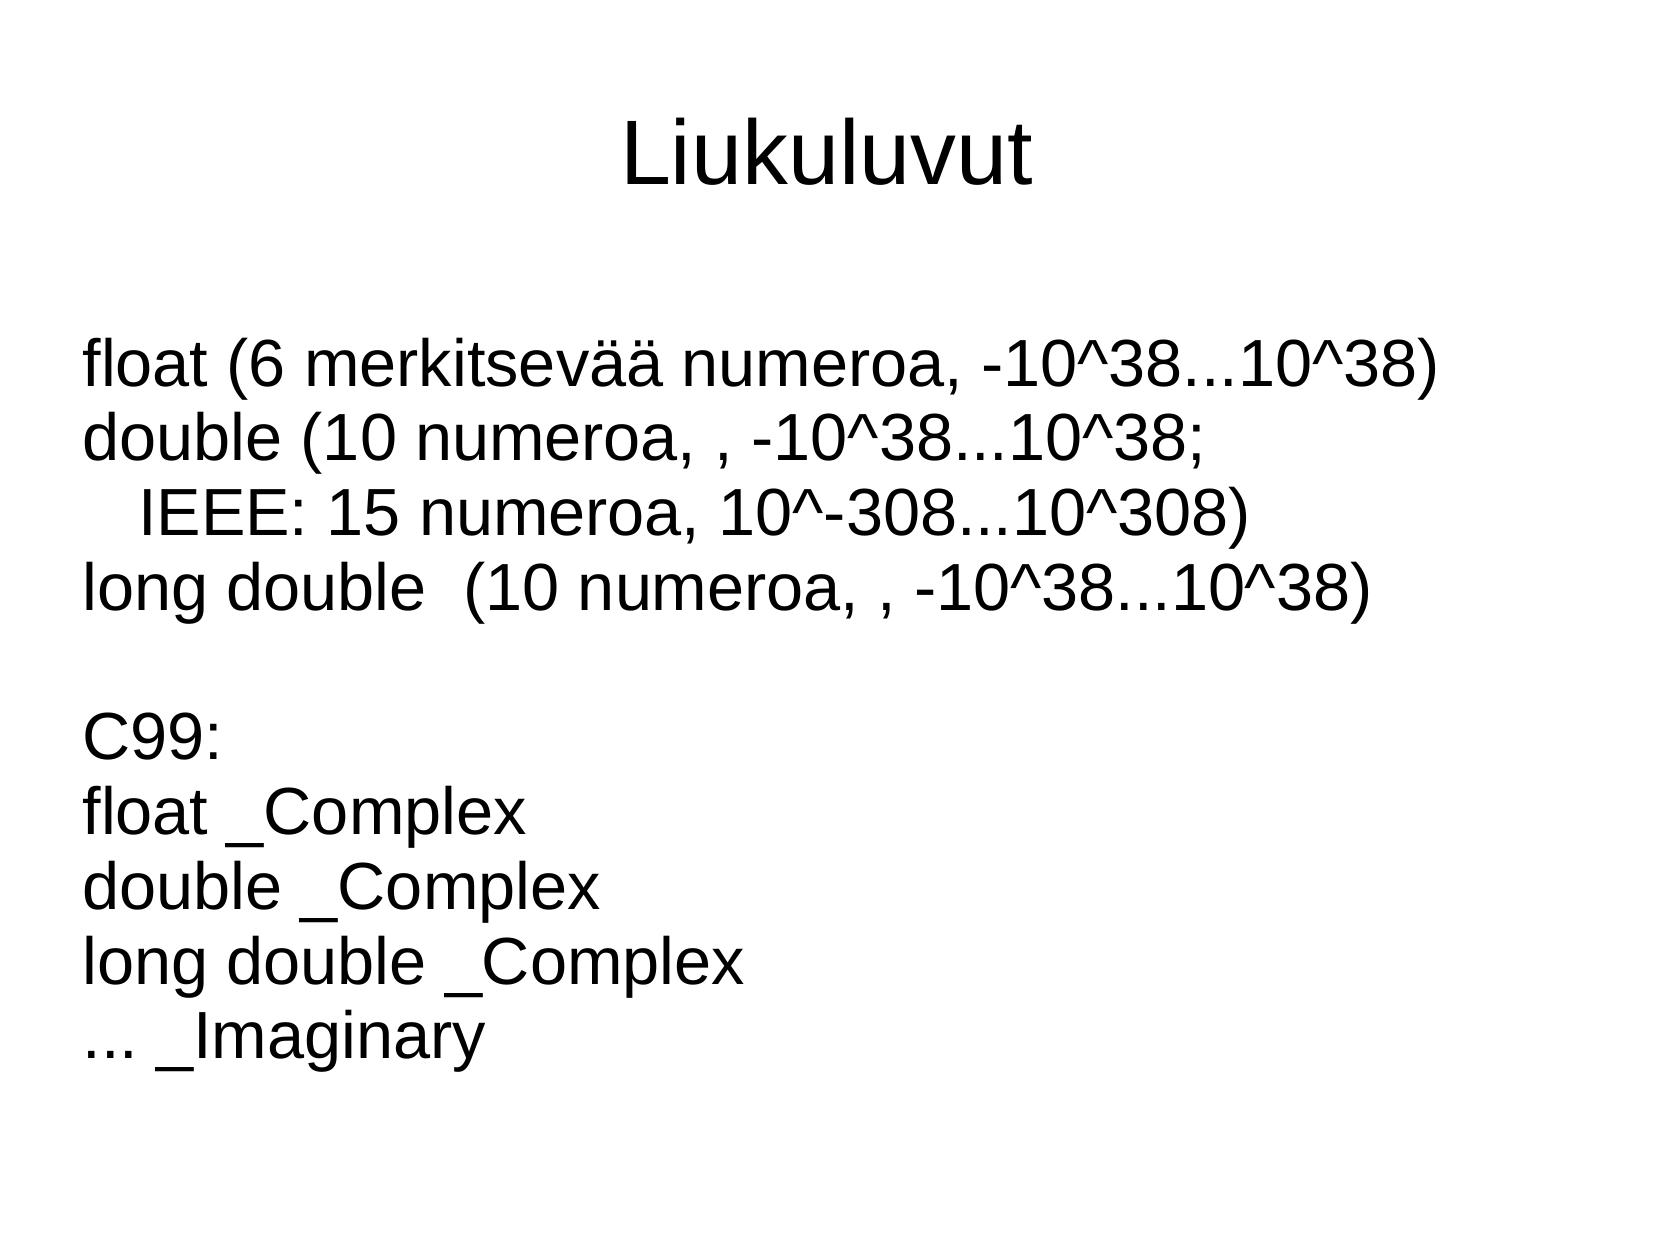

# Liukuluvut
float (6 merkitsevää numeroa, -10^38...10^38)
double (10 numeroa, , -10^38...10^38;
 IEEE: 15 numeroa, 10^-308...10^308)
long double (10 numeroa, , -10^38...10^38)
C99:
float _Complex
double _Complex
long double _Complex
... _Imaginary